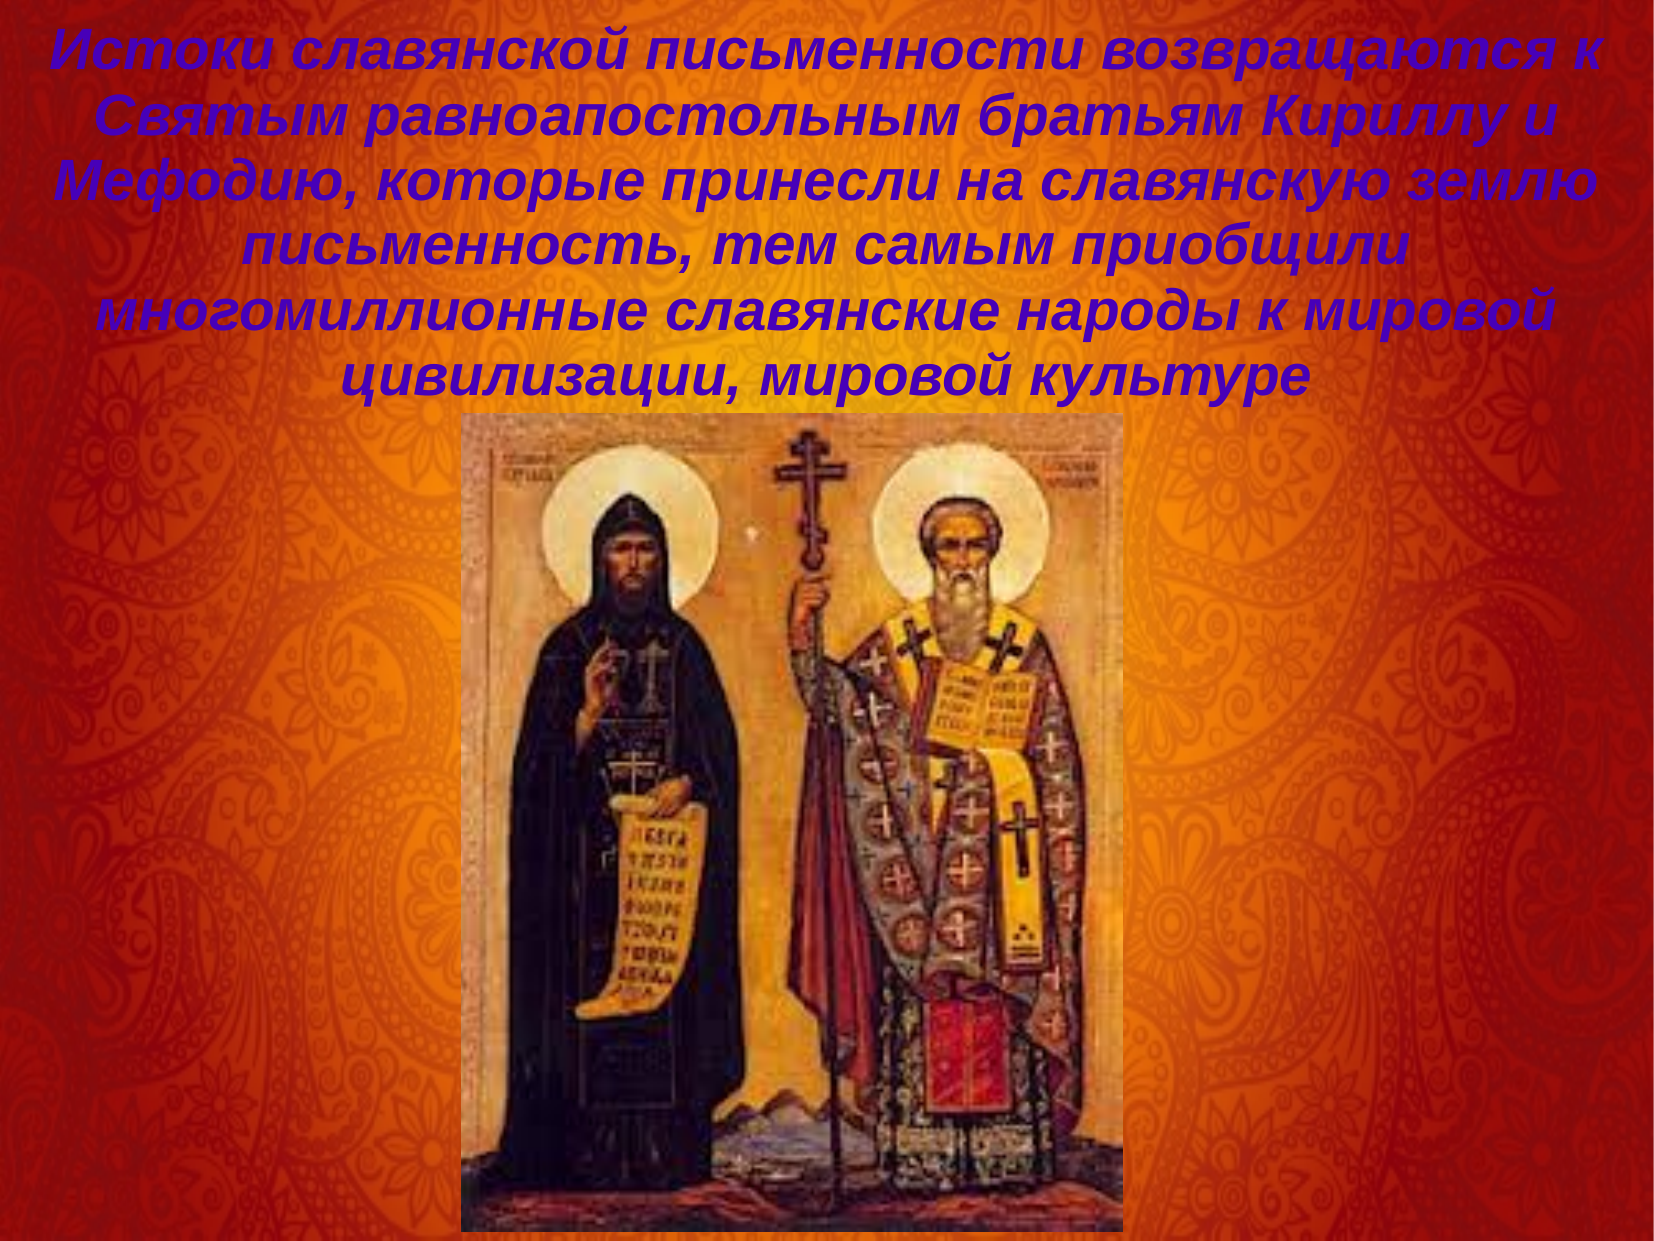

# Истоки славянской письменности возвращаются к Святым равноапостольным братьям Кириллу и Мефодию, которые принесли на славянскую землю письменность, тем самым приобщили многомиллионные славянские народы к мировой цивилизации, мировой культуре